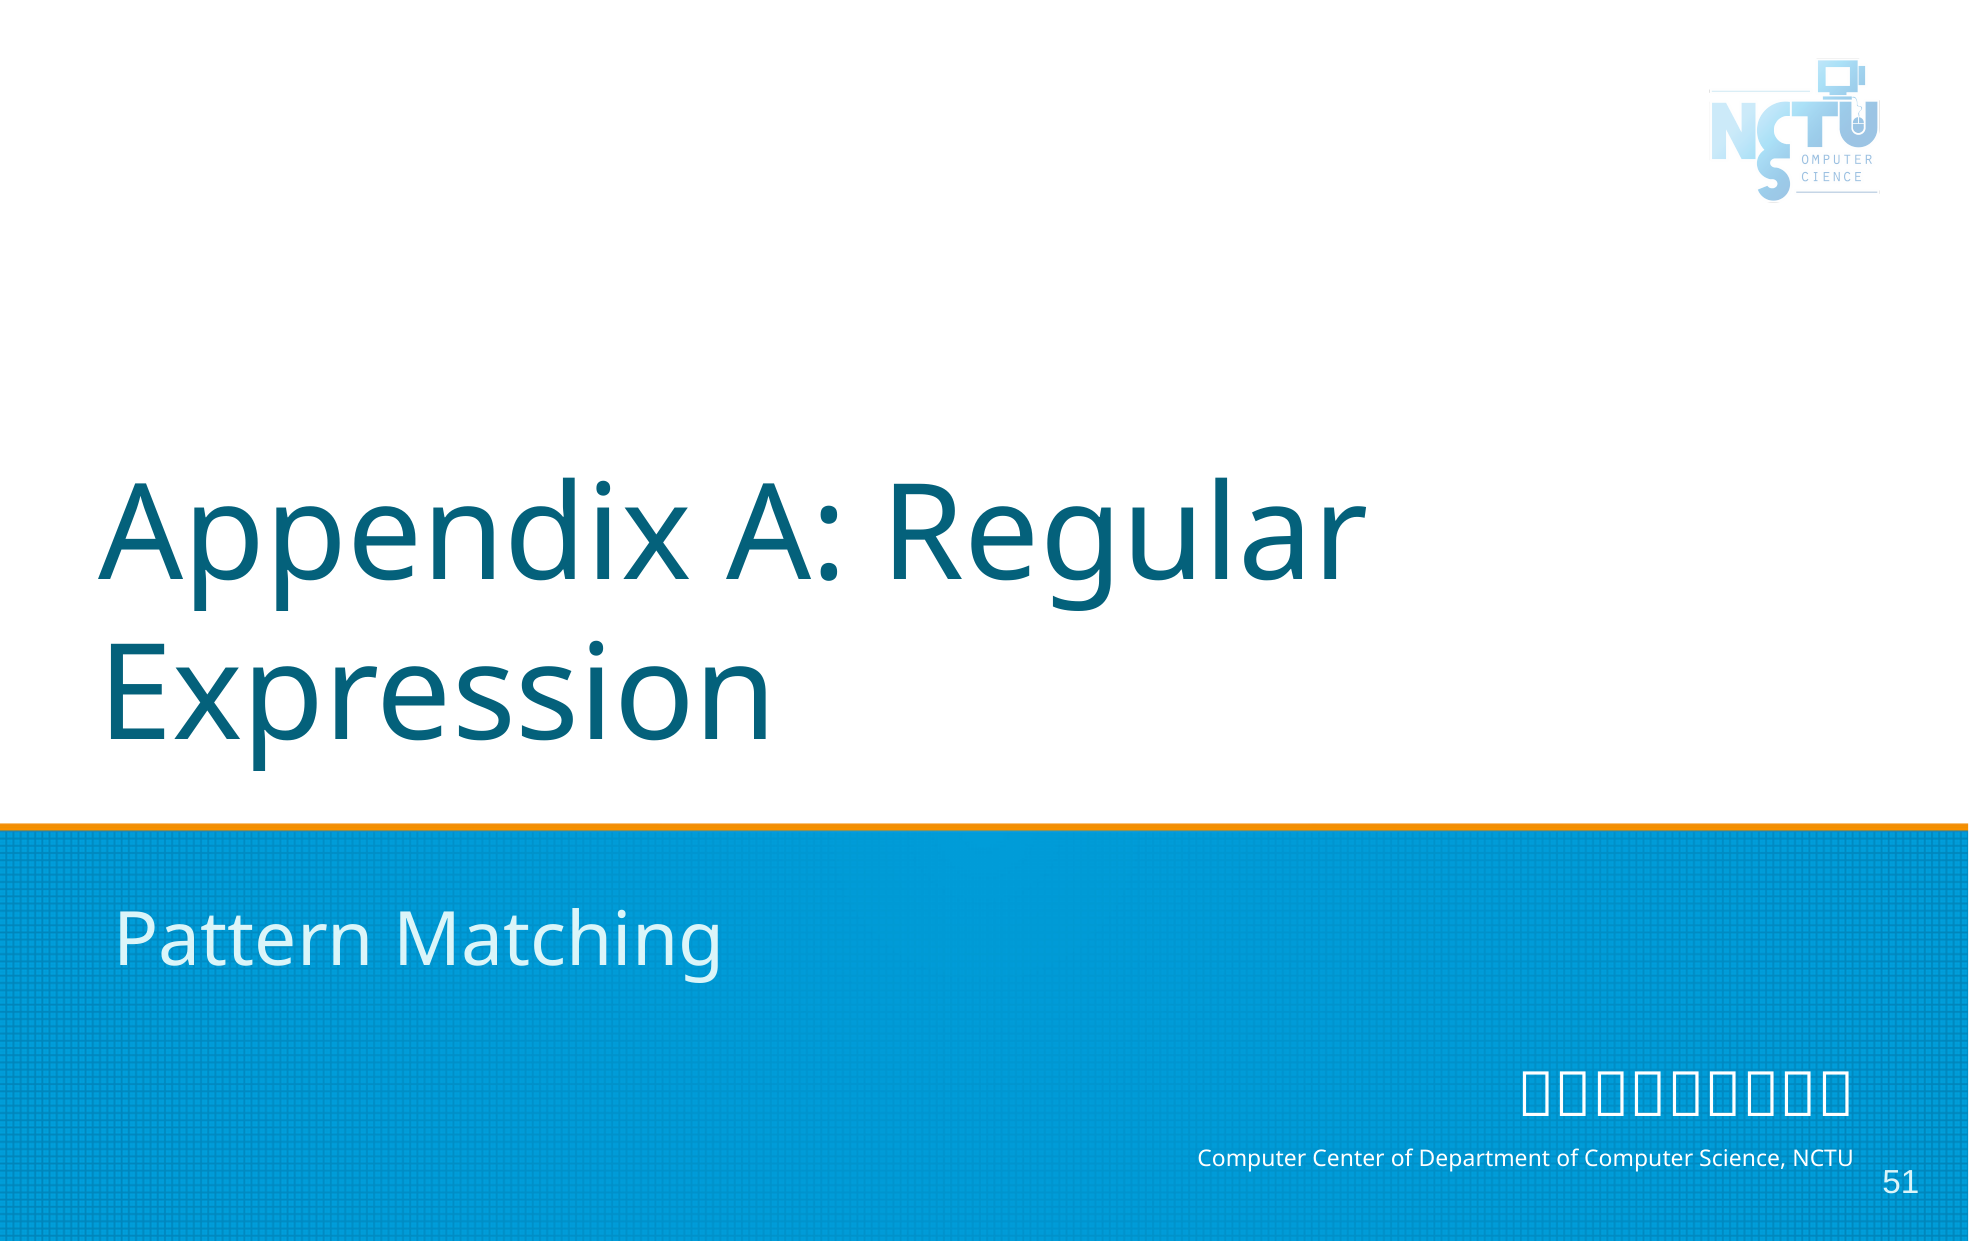

# Appendix A: Regular Expression
Pattern Matching